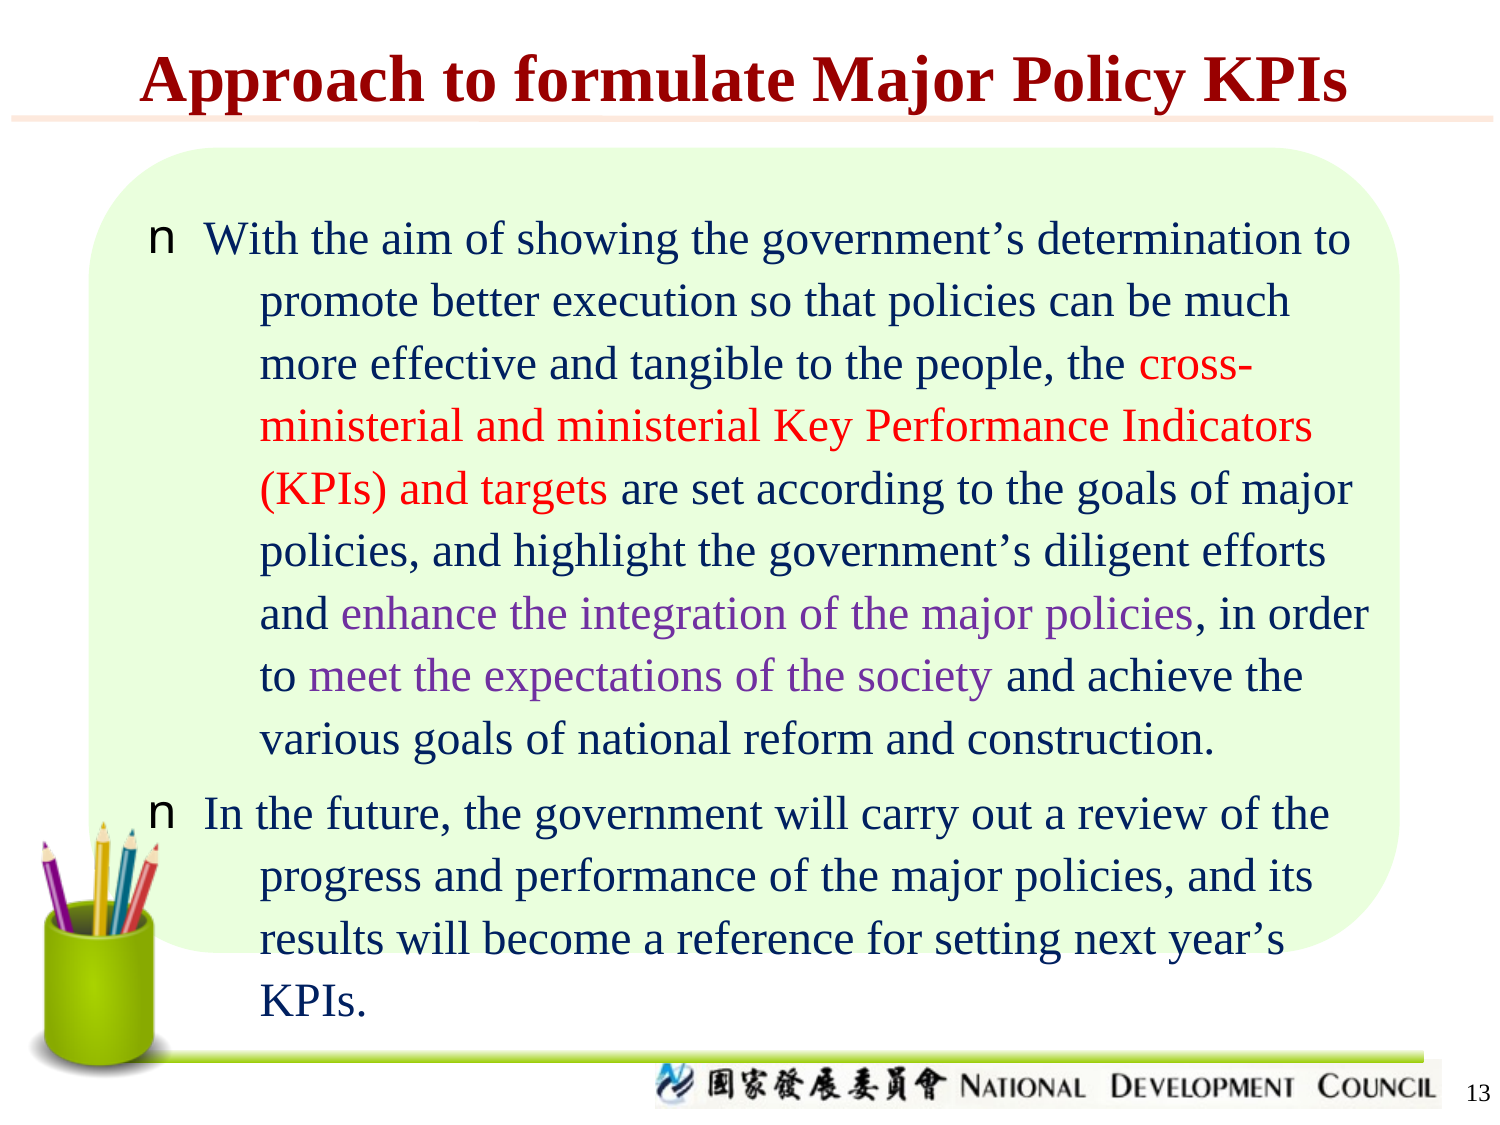

Approach to formulate Major Policy KPIs
With the aim of showing the government’s determination to promote better execution so that policies can be much more effective and tangible to the people, the cross-ministerial and ministerial Key Performance Indicators (KPIs) and targets are set according to the goals of major policies, and highlight the government’s diligent efforts and enhance the integration of the major policies, in order to meet the expectations of the society and achieve the various goals of national reform and construction.
In the future, the government will carry out a review of the progress and performance of the major policies, and its results will become a reference for setting next year’s KPIs.